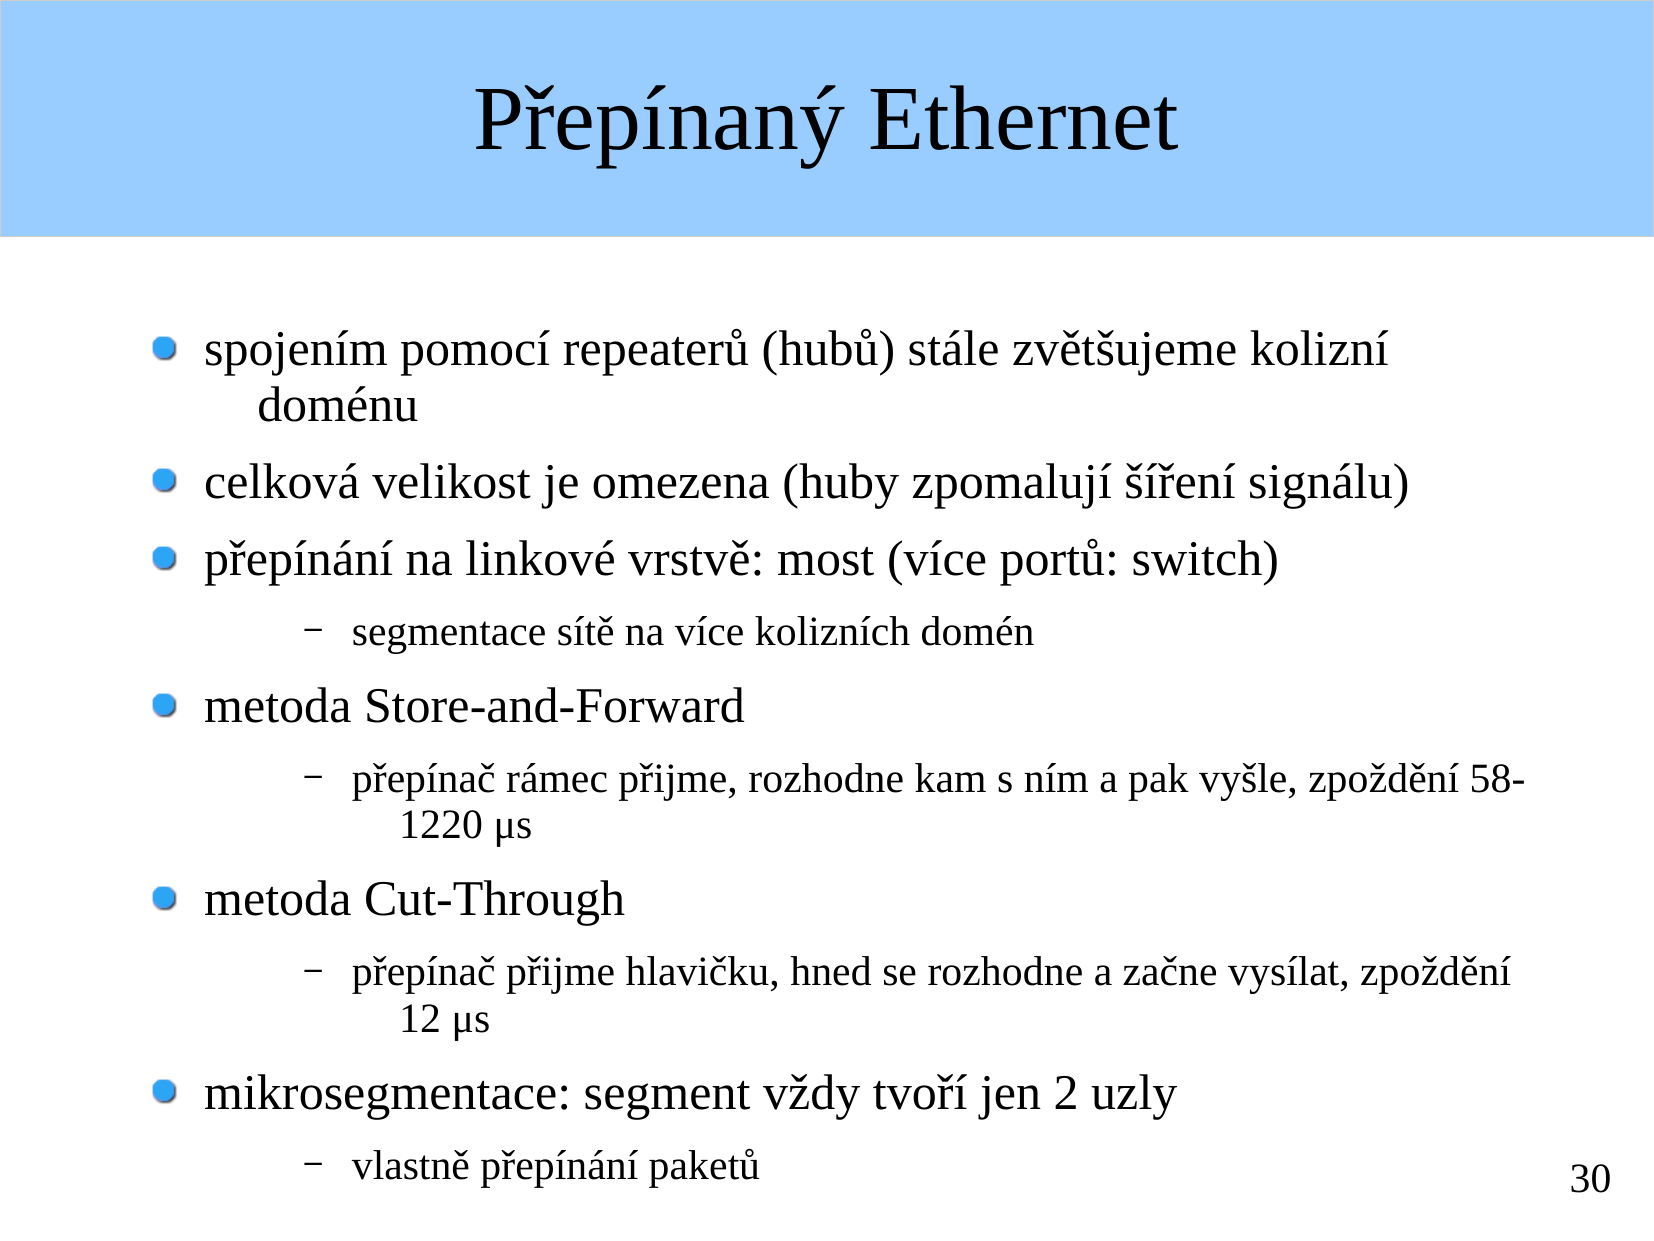

# Přepínaný Ethernet
spojením pomocí repeaterů (hubů) stále zvětšujeme kolizní doménu
celková velikost je omezena (huby zpomalují šíření signálu)
přepínání na linkové vrstvě: most (více portů: switch)
segmentace sítě na více kolizních domén
metoda Store-and-Forward
přepínač rámec přijme, rozhodne kam s ním a pak vyšle, zpoždění 58-1220 μs
metoda Cut-Through
přepínač přijme hlavičku, hned se rozhodne a začne vysílat, zpoždění 12 μs
mikrosegmentace: segment vždy tvoří jen 2 uzly
vlastně přepínání paketů